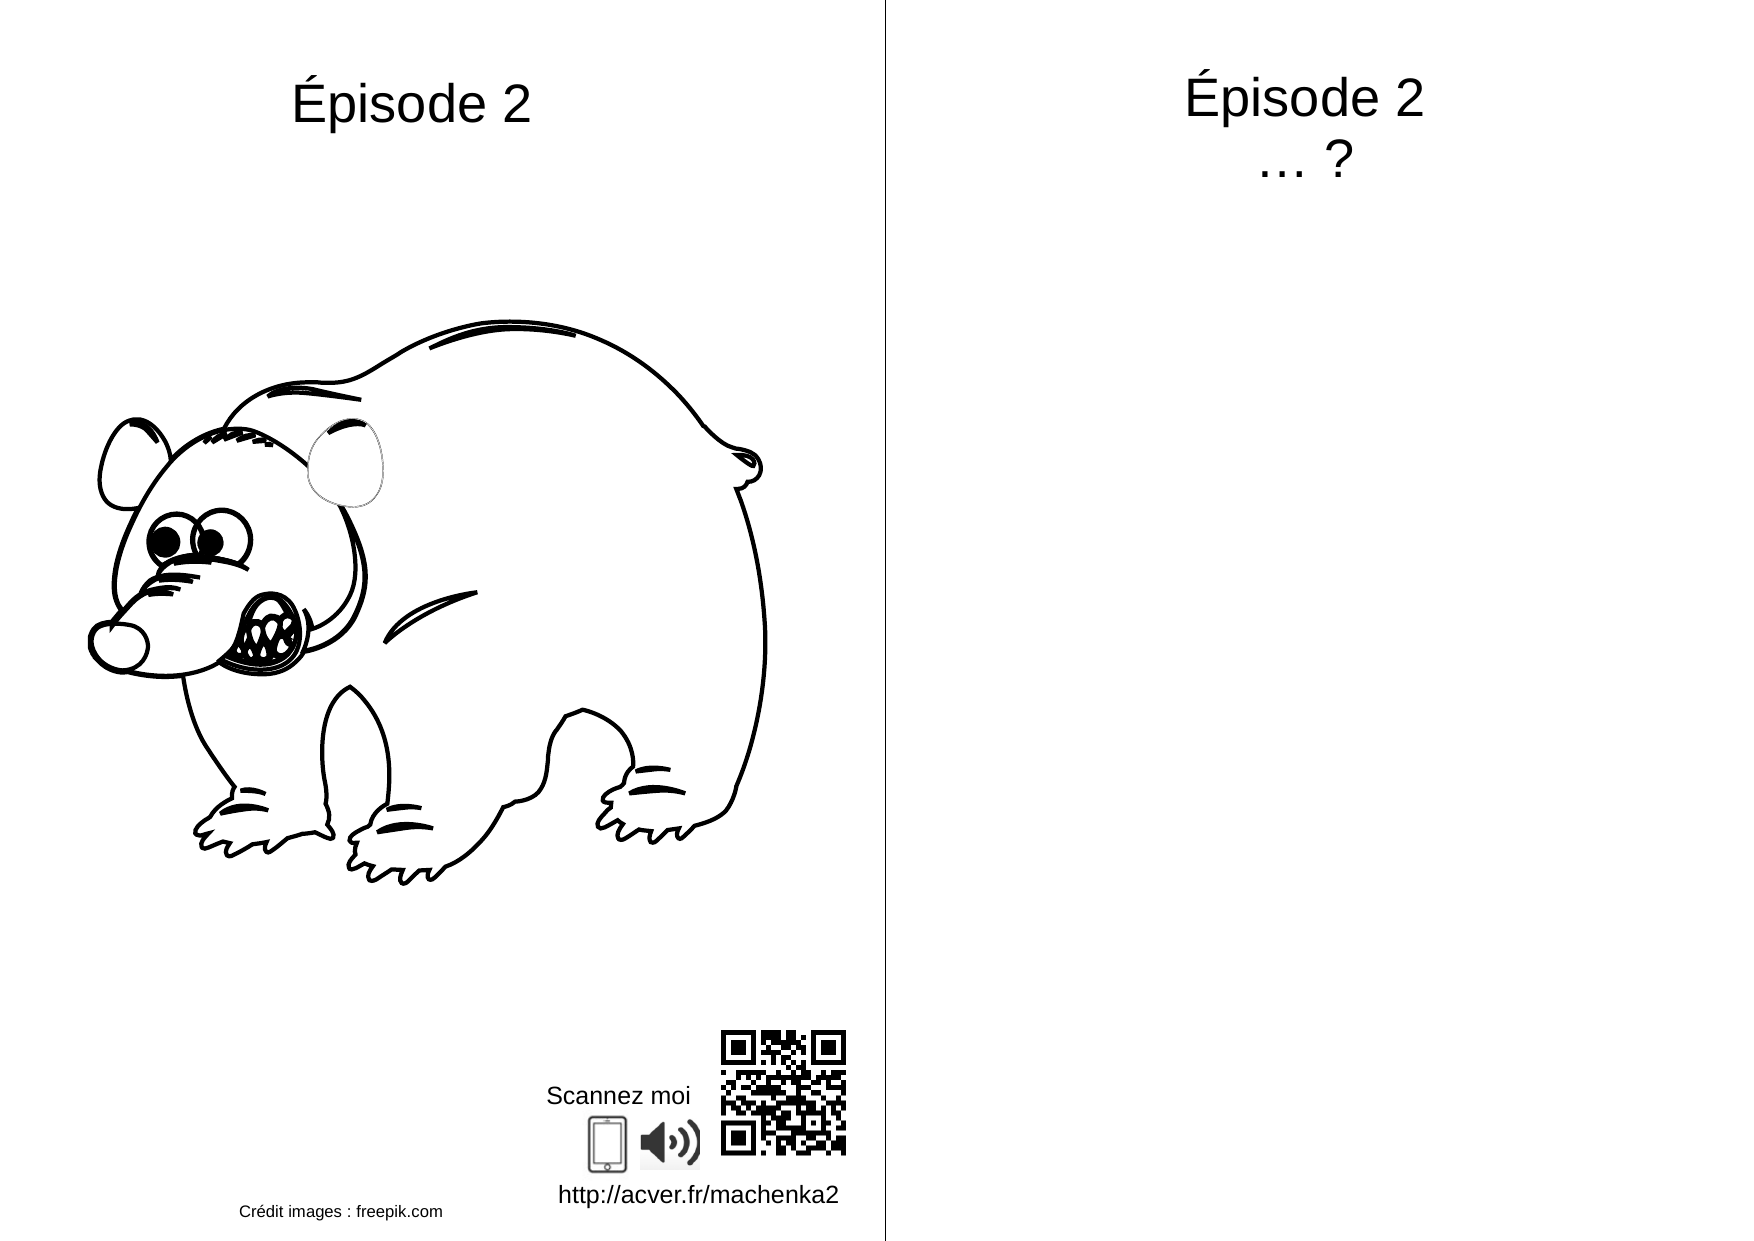

Épisode 2
… ?
Épisode 2
Scannez moi
http://acver.fr/machenka2
Crédit images : freepik.com